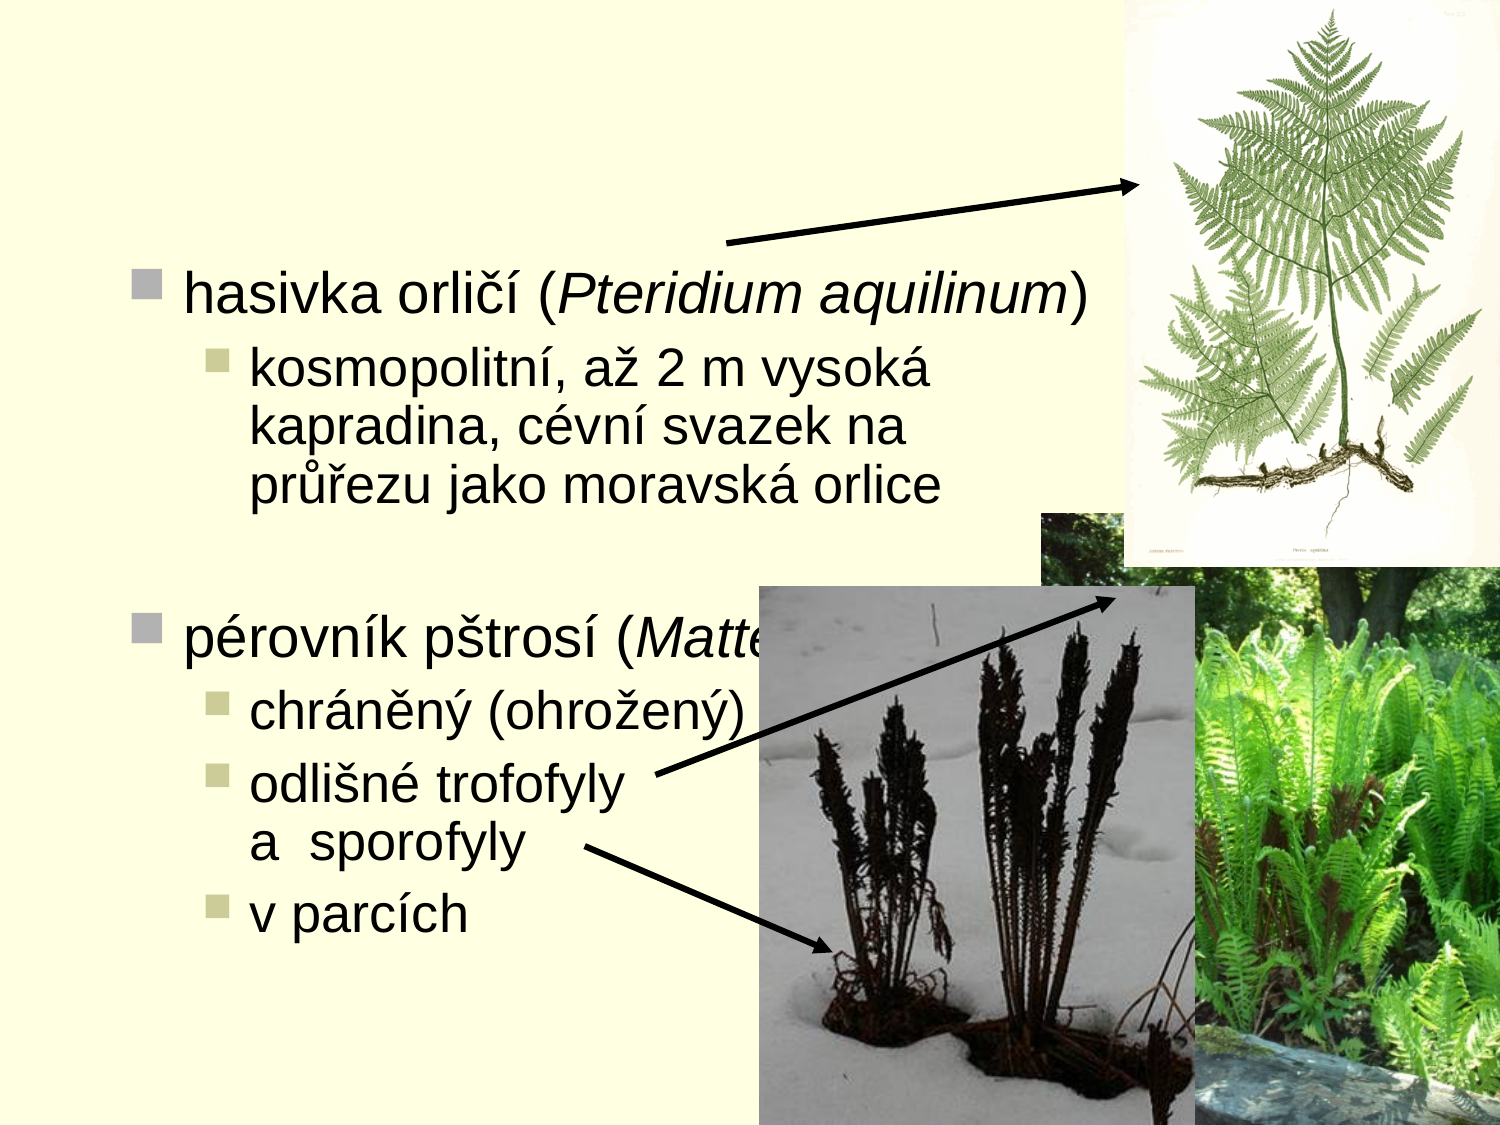

#
hasivka orličí (Pteridium aquilinum)
kosmopolitní, až 2 m vysoká kapradina, cévní svazek na průřezu jako moravská orlice
pérovník pštrosí (Matteucia struthiopteris)
chráněný (ohrožený)
odlišné trofofyly a sporofyly
v parcích